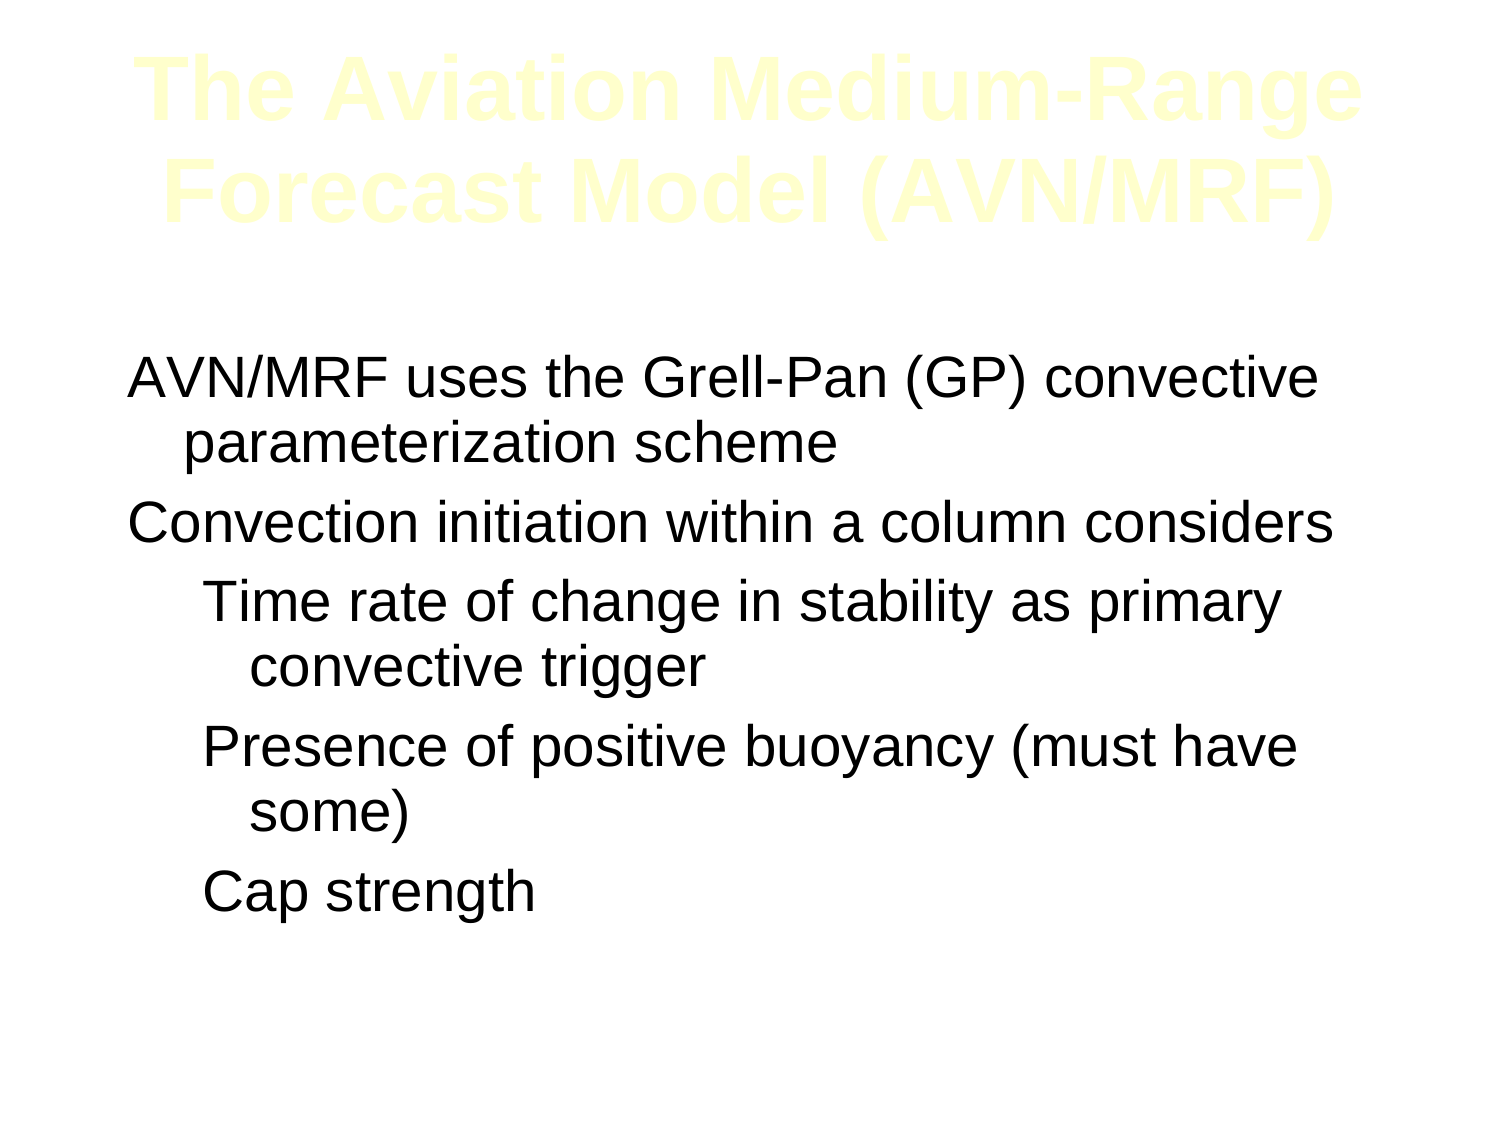

# The Aviation Medium-Range Forecast Model (AVN/MRF)
AVN/MRF uses the Grell-Pan (GP) convective parameterization scheme
Convection initiation within a column considers
Time rate of change in stability as primary convective trigger
Presence of positive buoyancy (must have some)
Cap strength